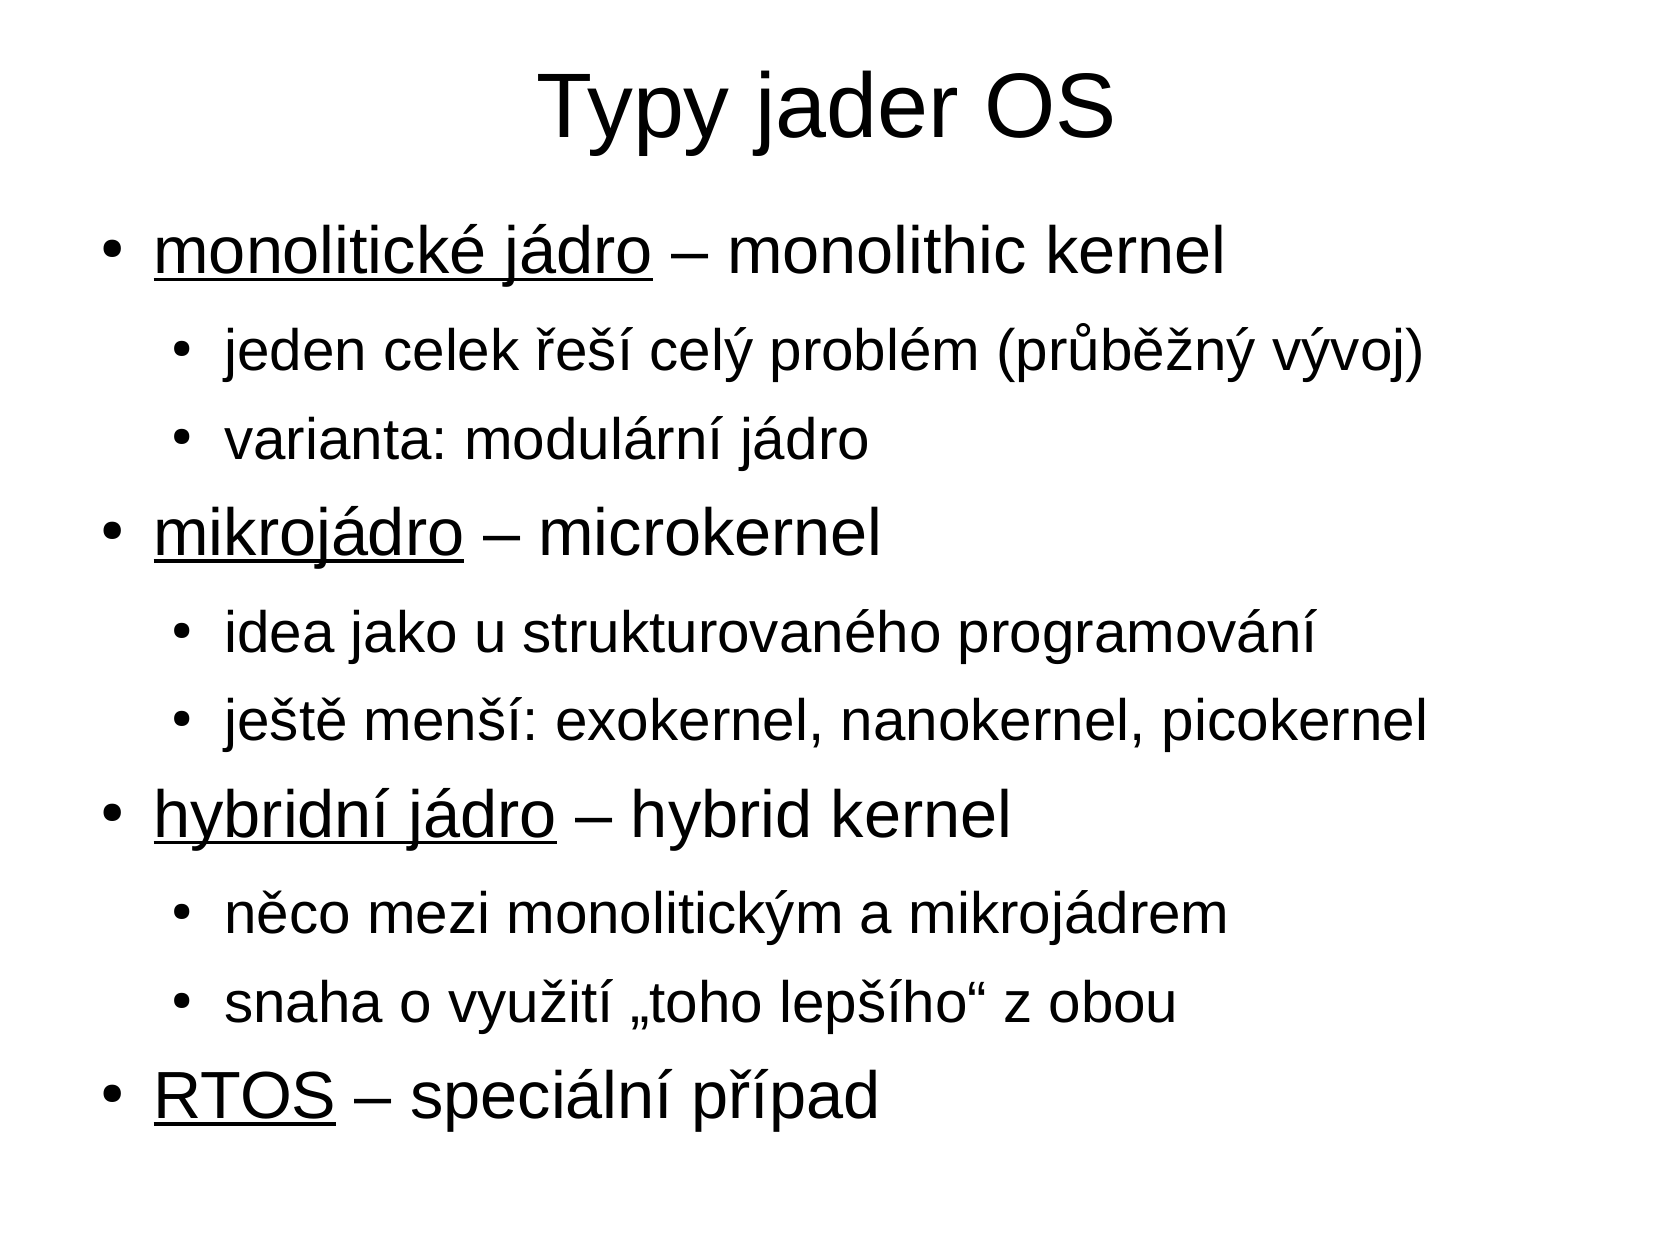

# Typy jader OS
monolitické jádro – monolithic kernel
jeden celek řeší celý problém (průběžný vývoj)
varianta: modulární jádro
mikrojádro – microkernel
idea jako u strukturovaného programování
ještě menší: exokernel, nanokernel, picokernel
hybridní jádro – hybrid kernel
něco mezi monolitickým a mikrojádrem
snaha o využití „toho lepšího“ z obou
RTOS – speciální případ